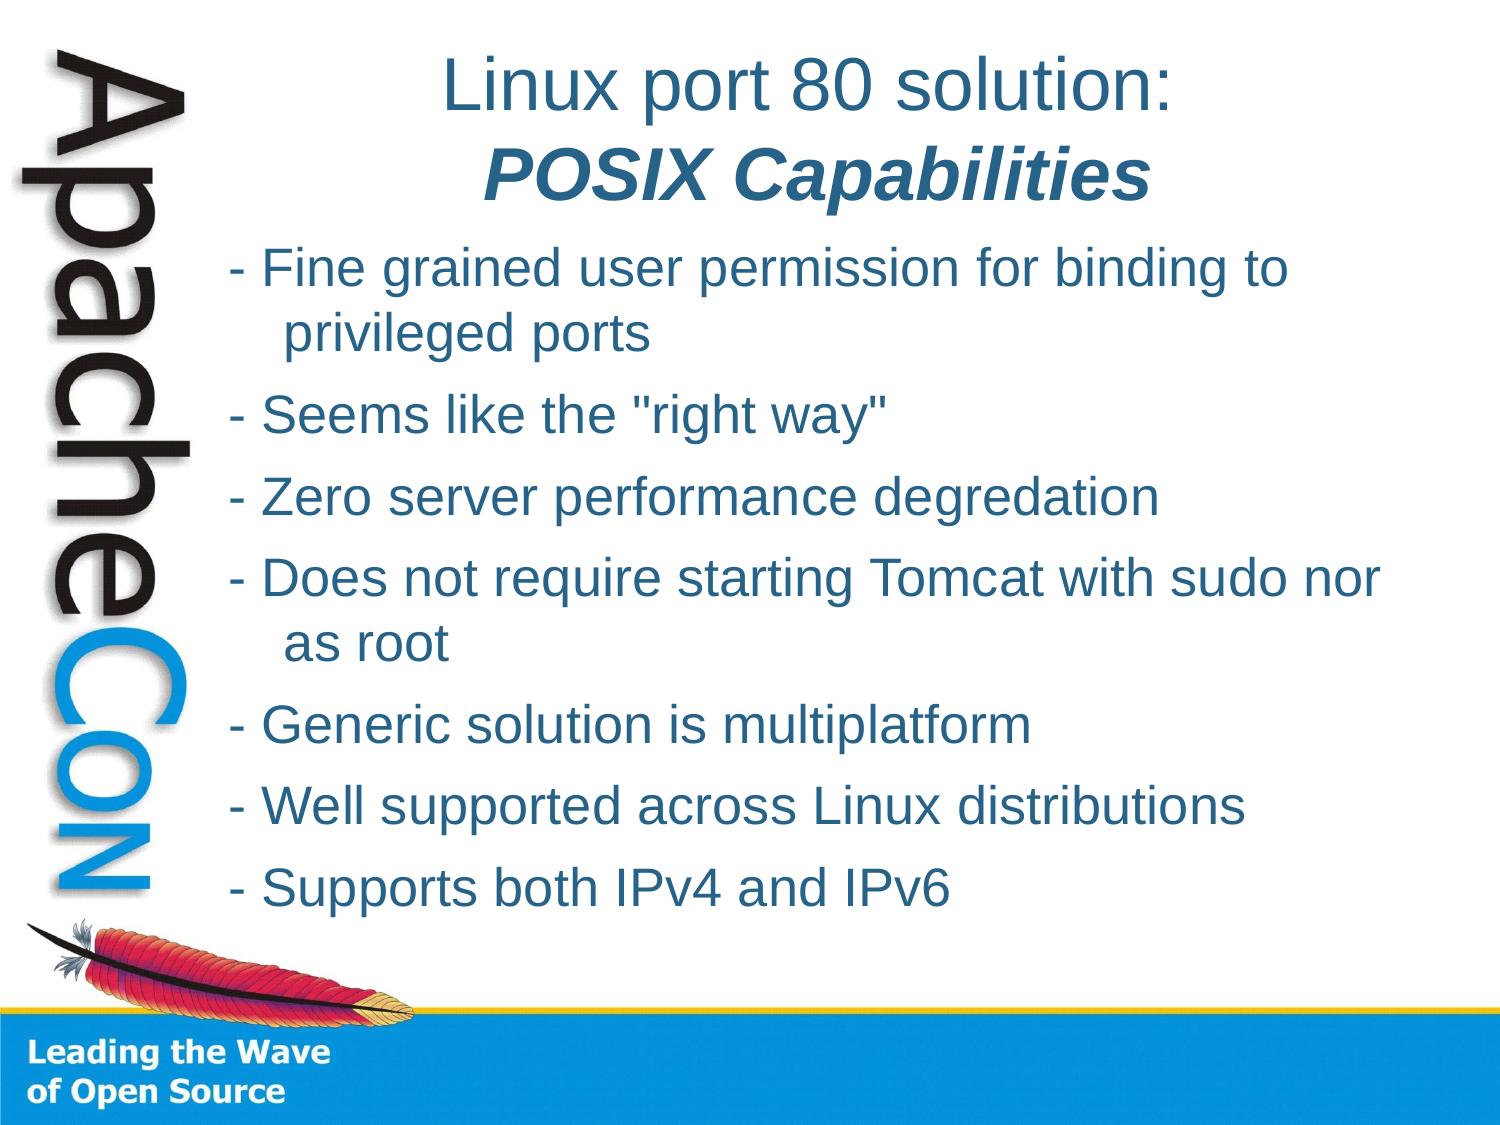

# Linux port 80 solution: POSIX Capabilities
- Fine grained user permission for binding to privileged ports
- Seems like the "right way"
- Zero server performance degredation
- Does not require starting Tomcat with sudo nor as root
- Generic solution is multiplatform
- Well supported across Linux distributions
- Supports both IPv4 and IPv6